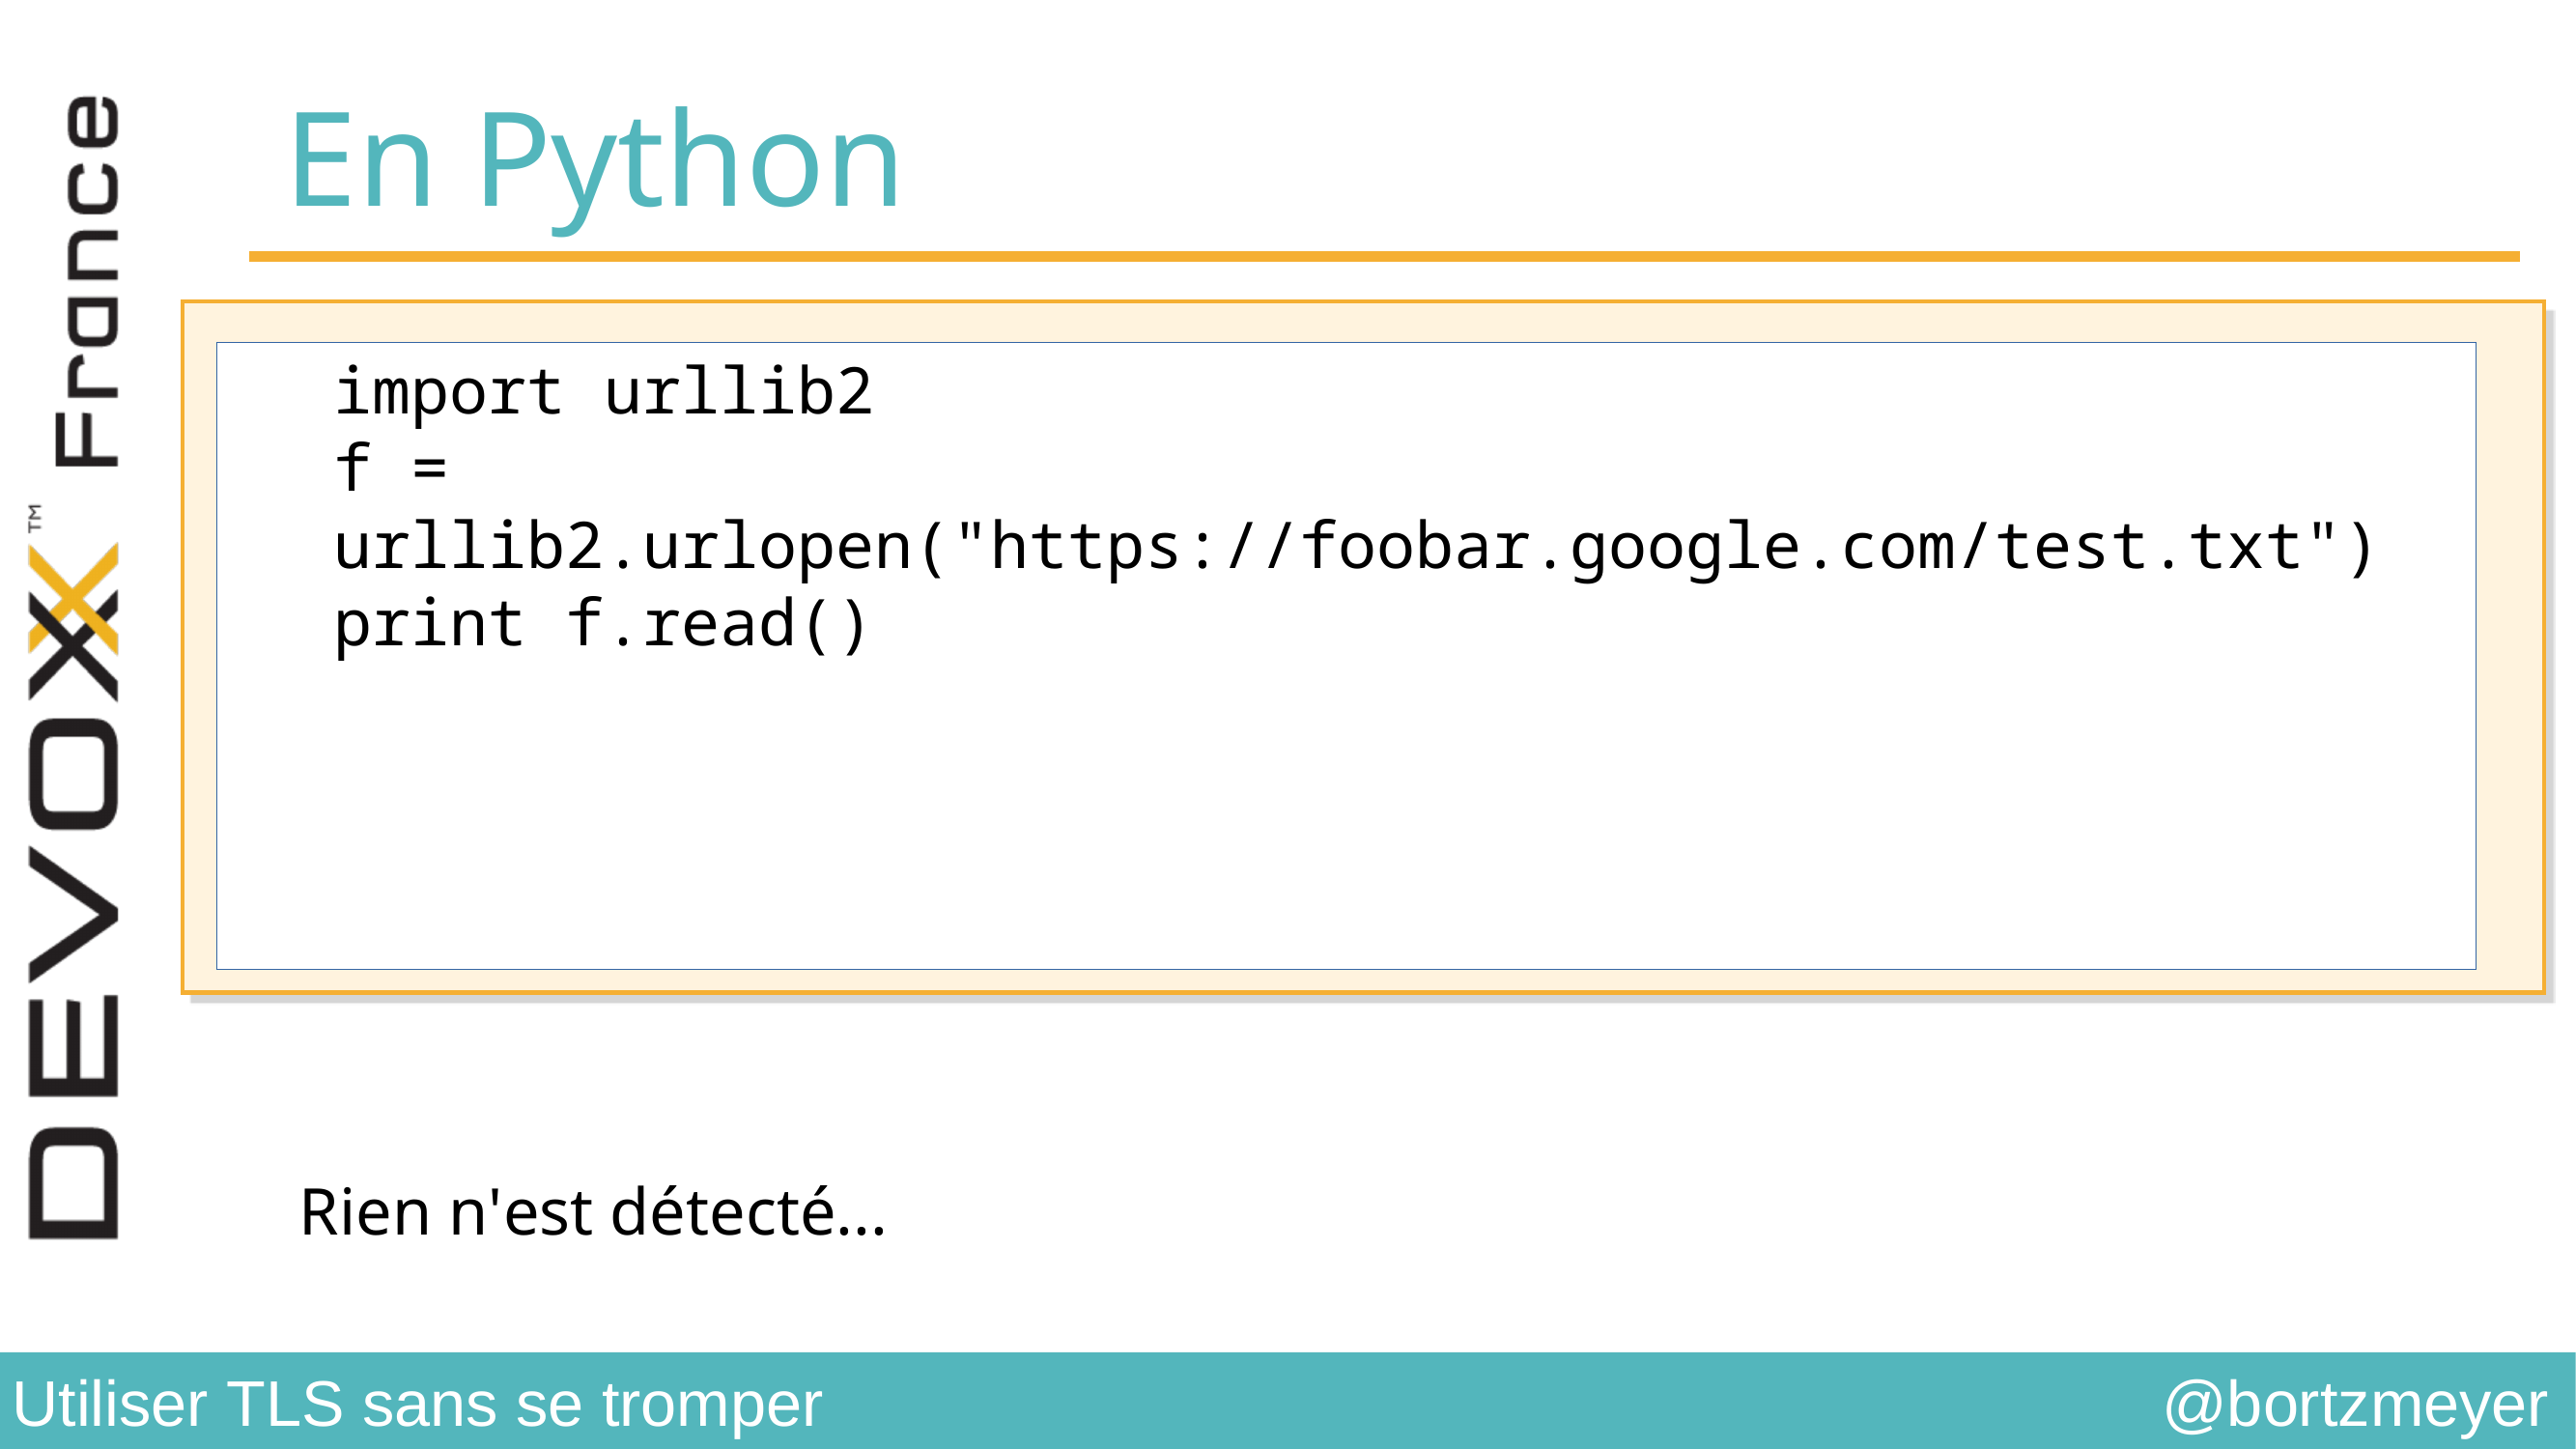

En Python
import urllib2
f = urllib2.urlopen("https://foobar.google.com/test.txt")
print f.read()
Rien n'est détecté...